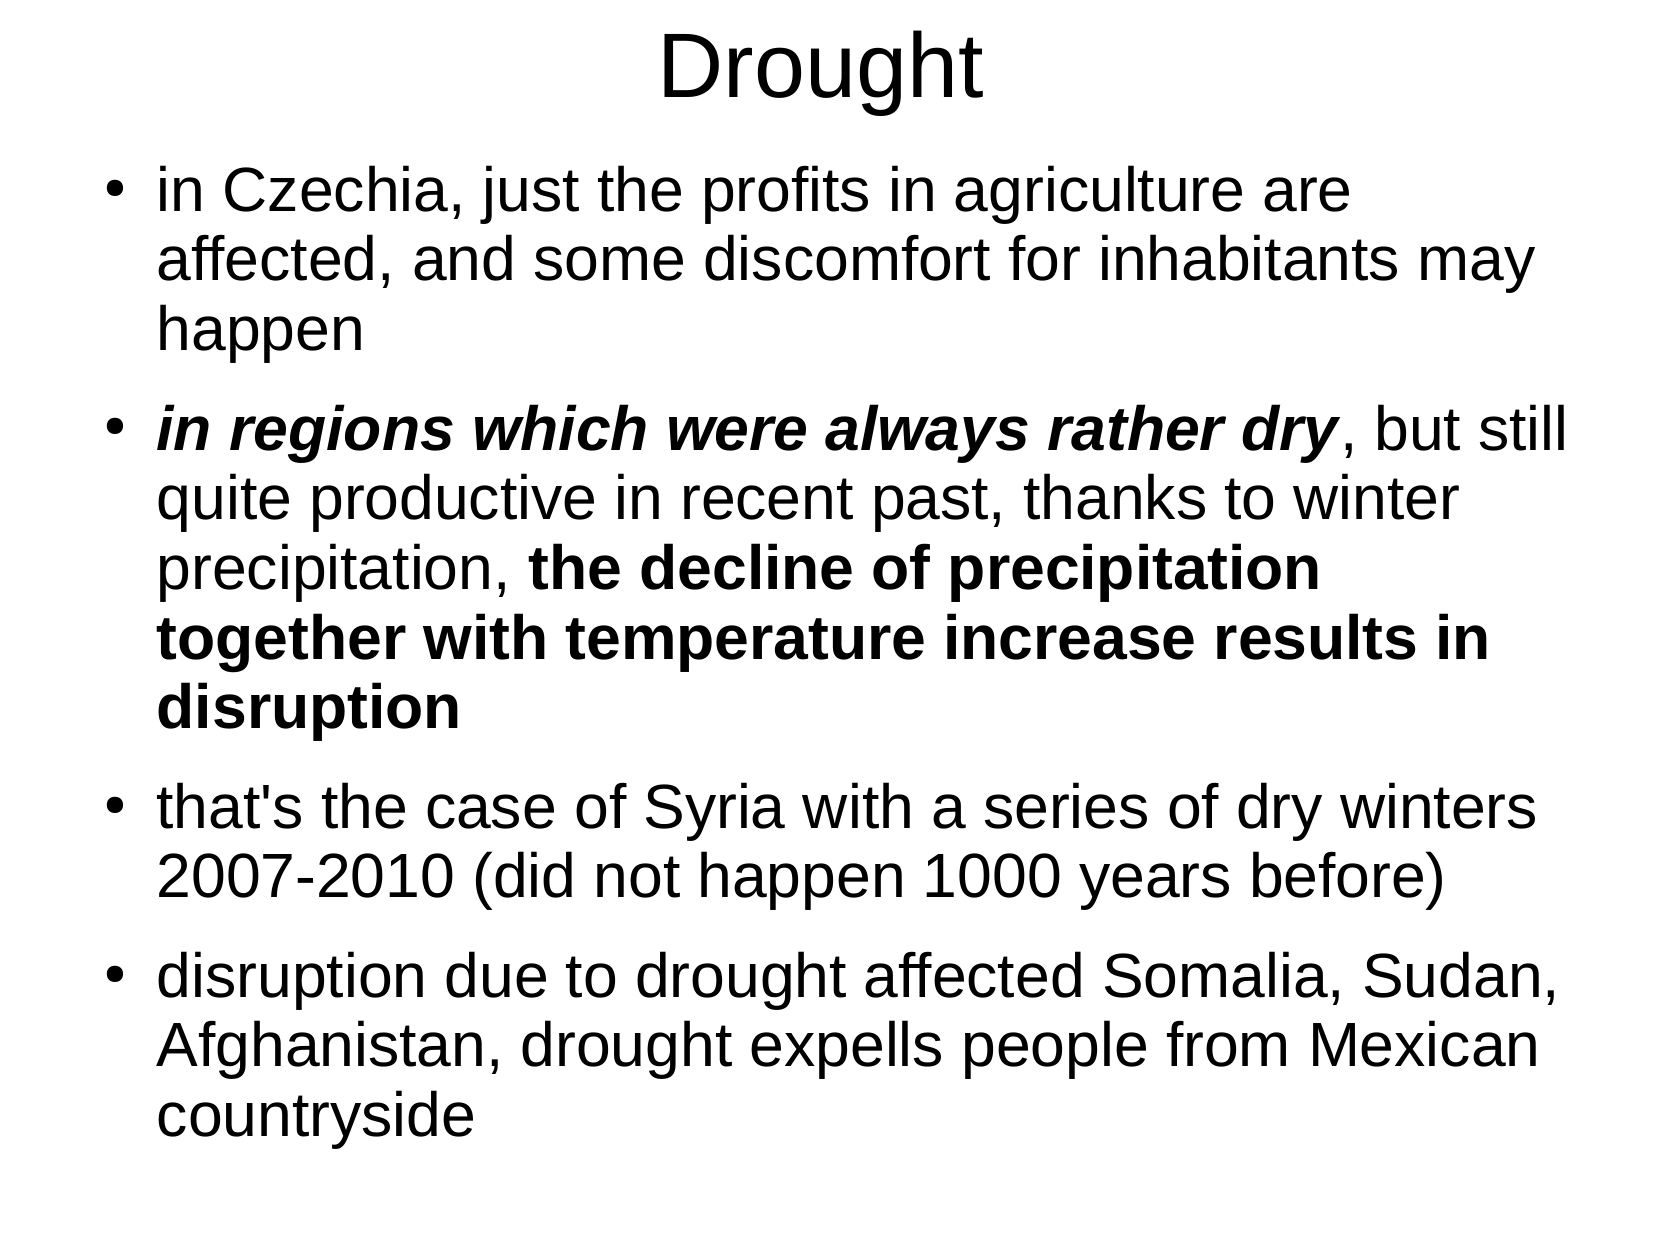

# Drought
in Czechia, just the profits in agriculture are affected, and some discomfort for inhabitants may happen
in regions which were always rather dry, but still quite productive in recent past, thanks to winter precipitation, the decline of precipitation together with temperature increase results in disruption
that's the case of Syria with a series of dry winters 2007-2010 (did not happen 1000 years before)
disruption due to drought affected Somalia, Sudan, Afghanistan, drought expells people from Mexican countryside